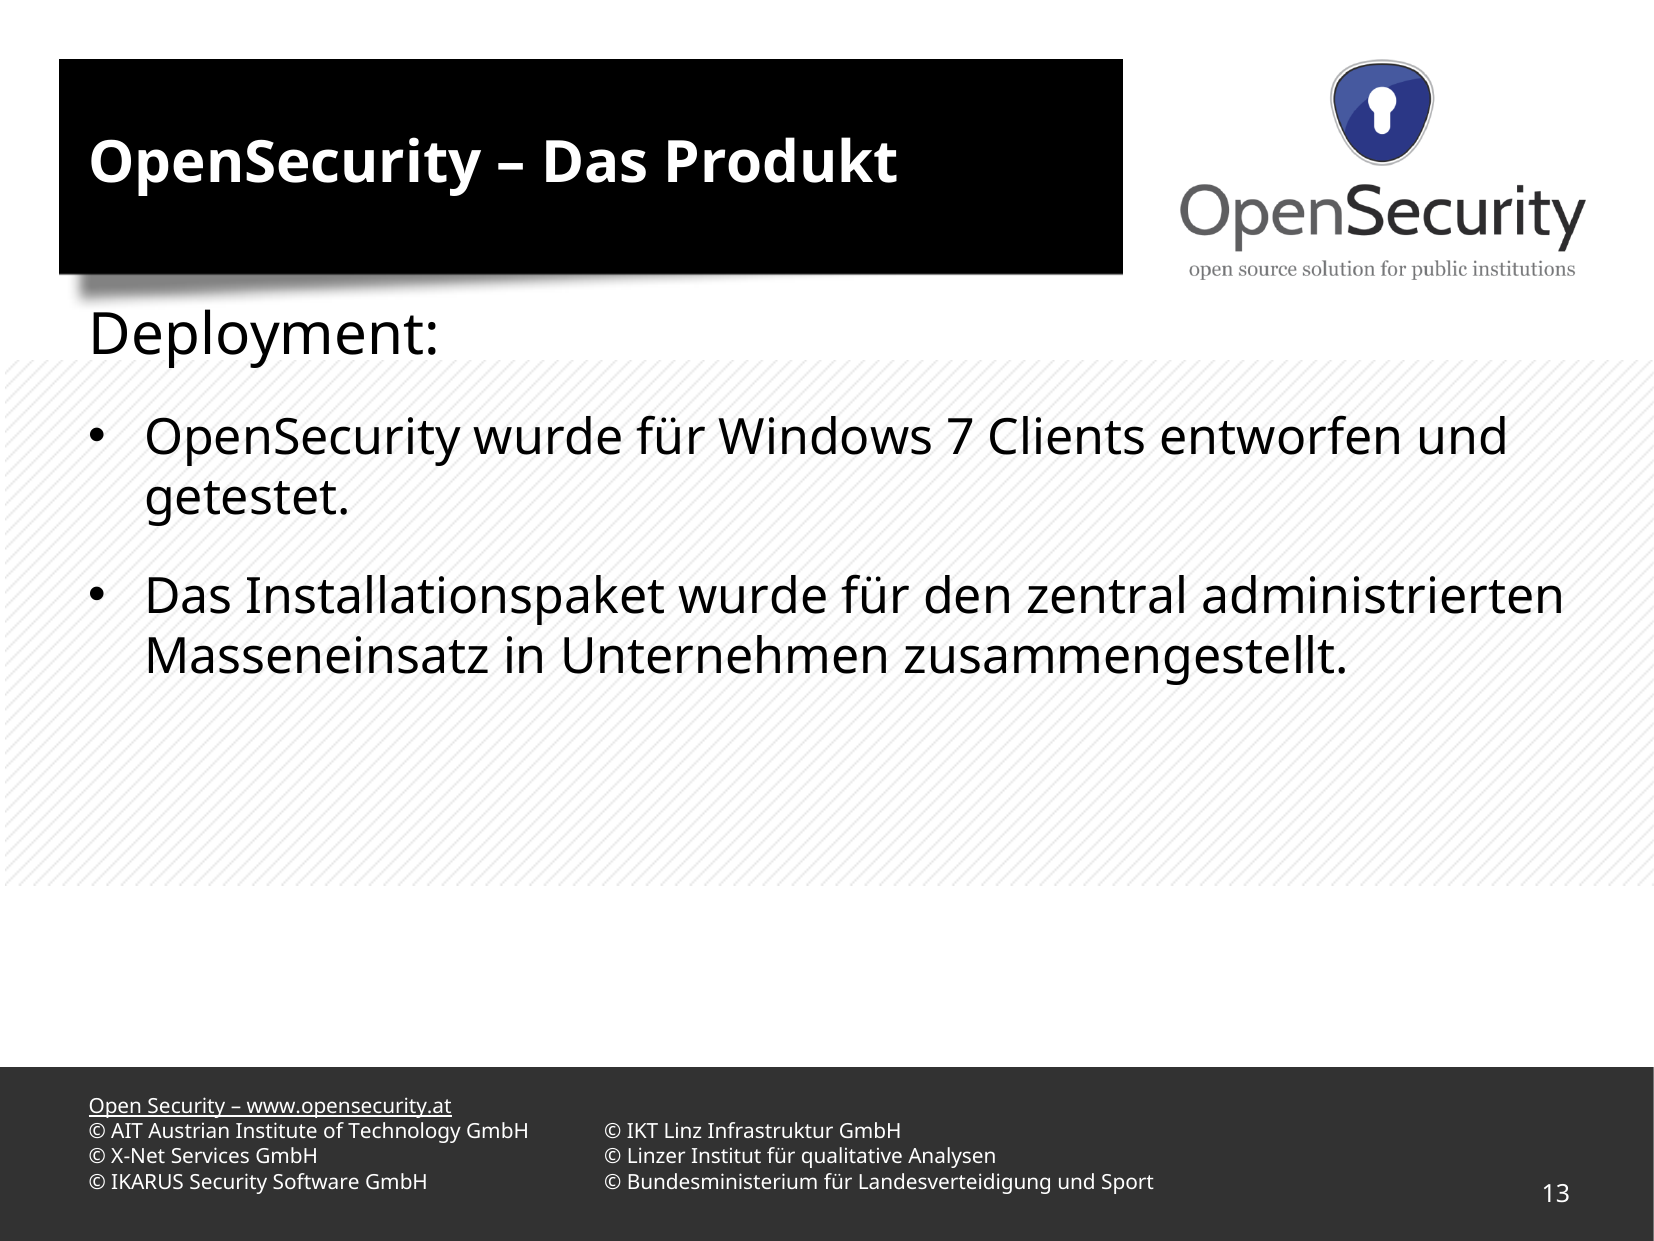

OpenSecurity – Das Produkt
Deployment:
OpenSecurity wurde für Windows 7 Clients entworfen und getestet.
Das Installationspaket wurde für den zentral administrierten Masseneinsatz in Unternehmen zusammengestellt.
Open Security – www.opensecurity.at
© AIT Austrian Institute of Technology GmbH		© IKT Linz Infrastruktur GmbH
© X-Net Services GmbH				© Linzer Institut für qualitative Analysen
© IKARUS Security Software GmbH			© Bundesministerium für Landesverteidigung und Sport